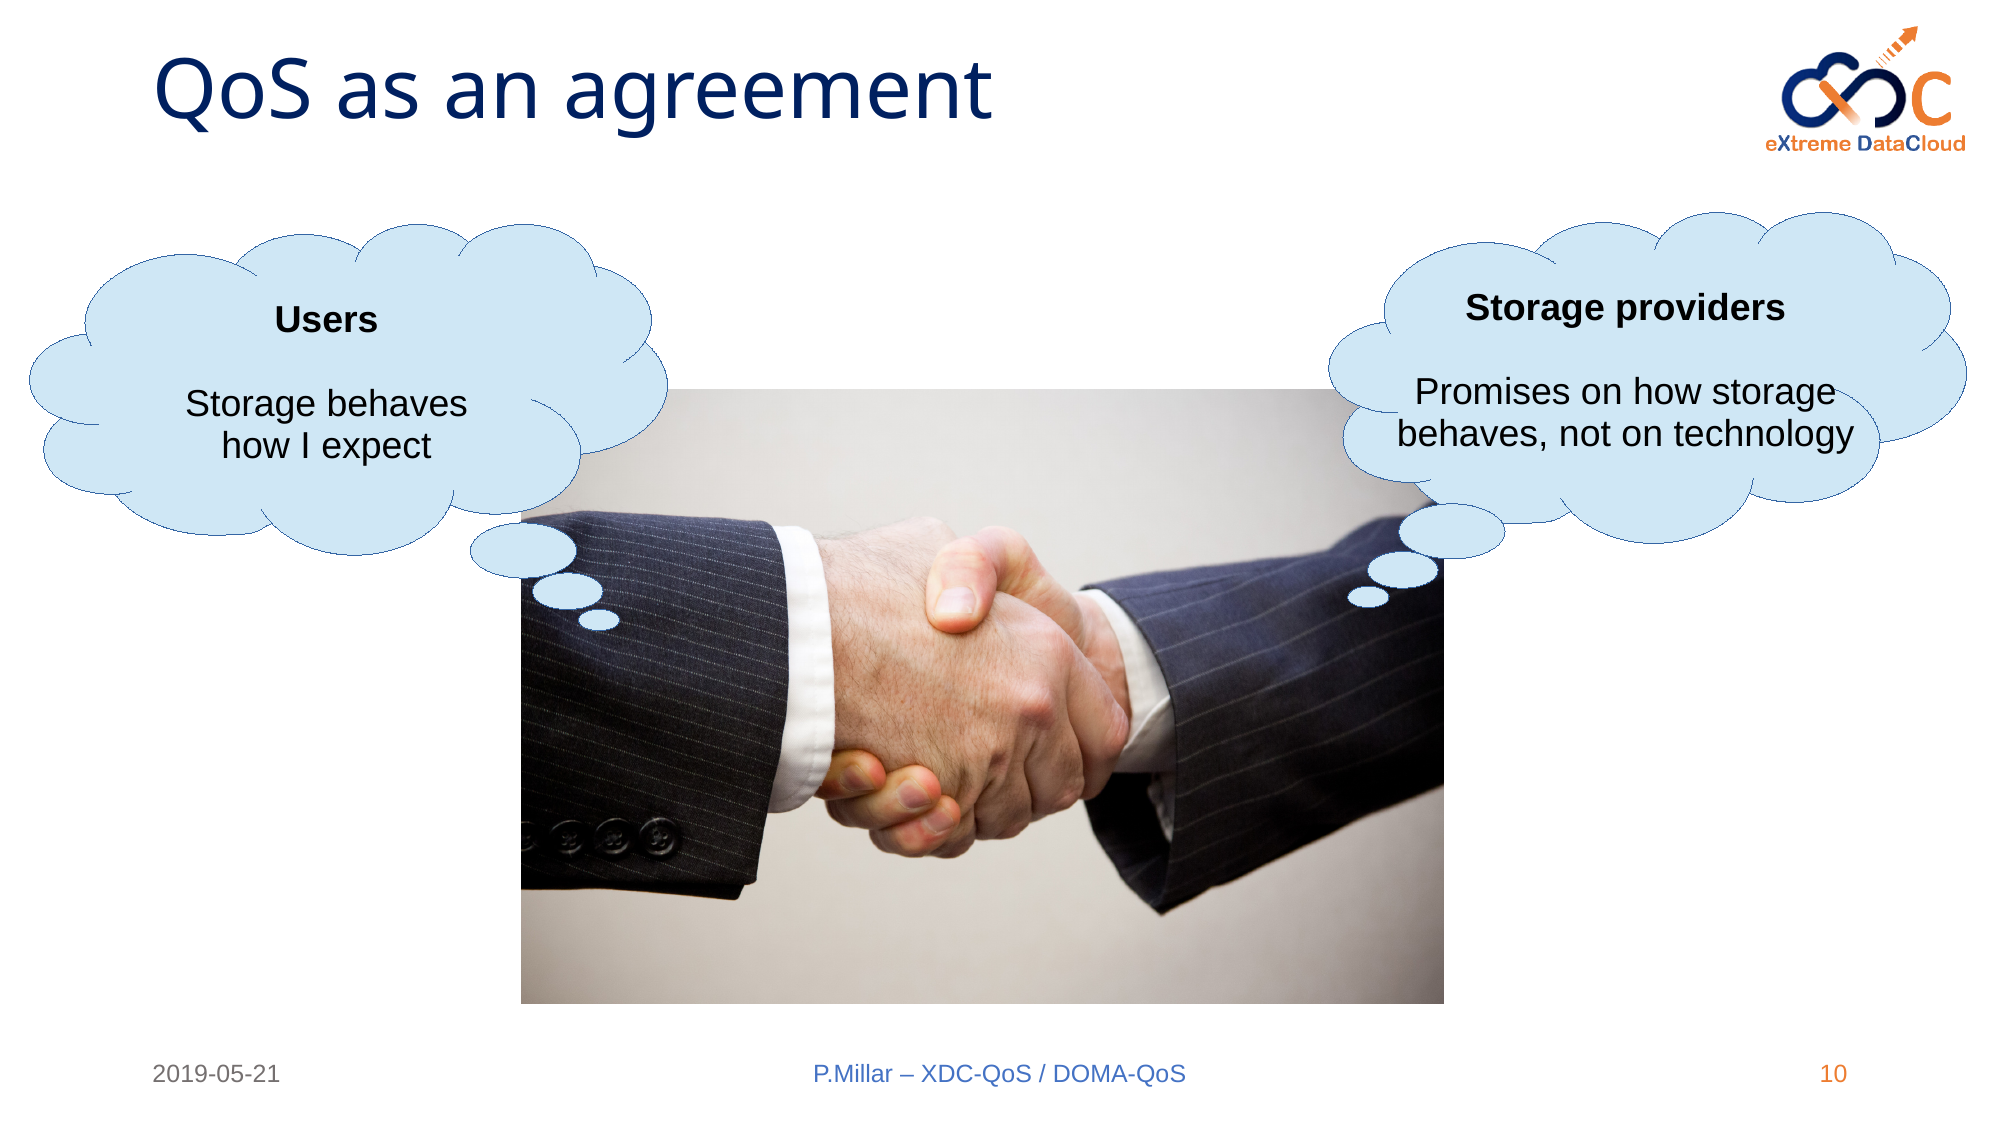

# QoS as an agreement
Storage providers
Promises on how storage
behaves, not on technology
Users
Storage behaves
how I expect
2019-05-21
P.Millar – XDC-QoS / DOMA-QoS